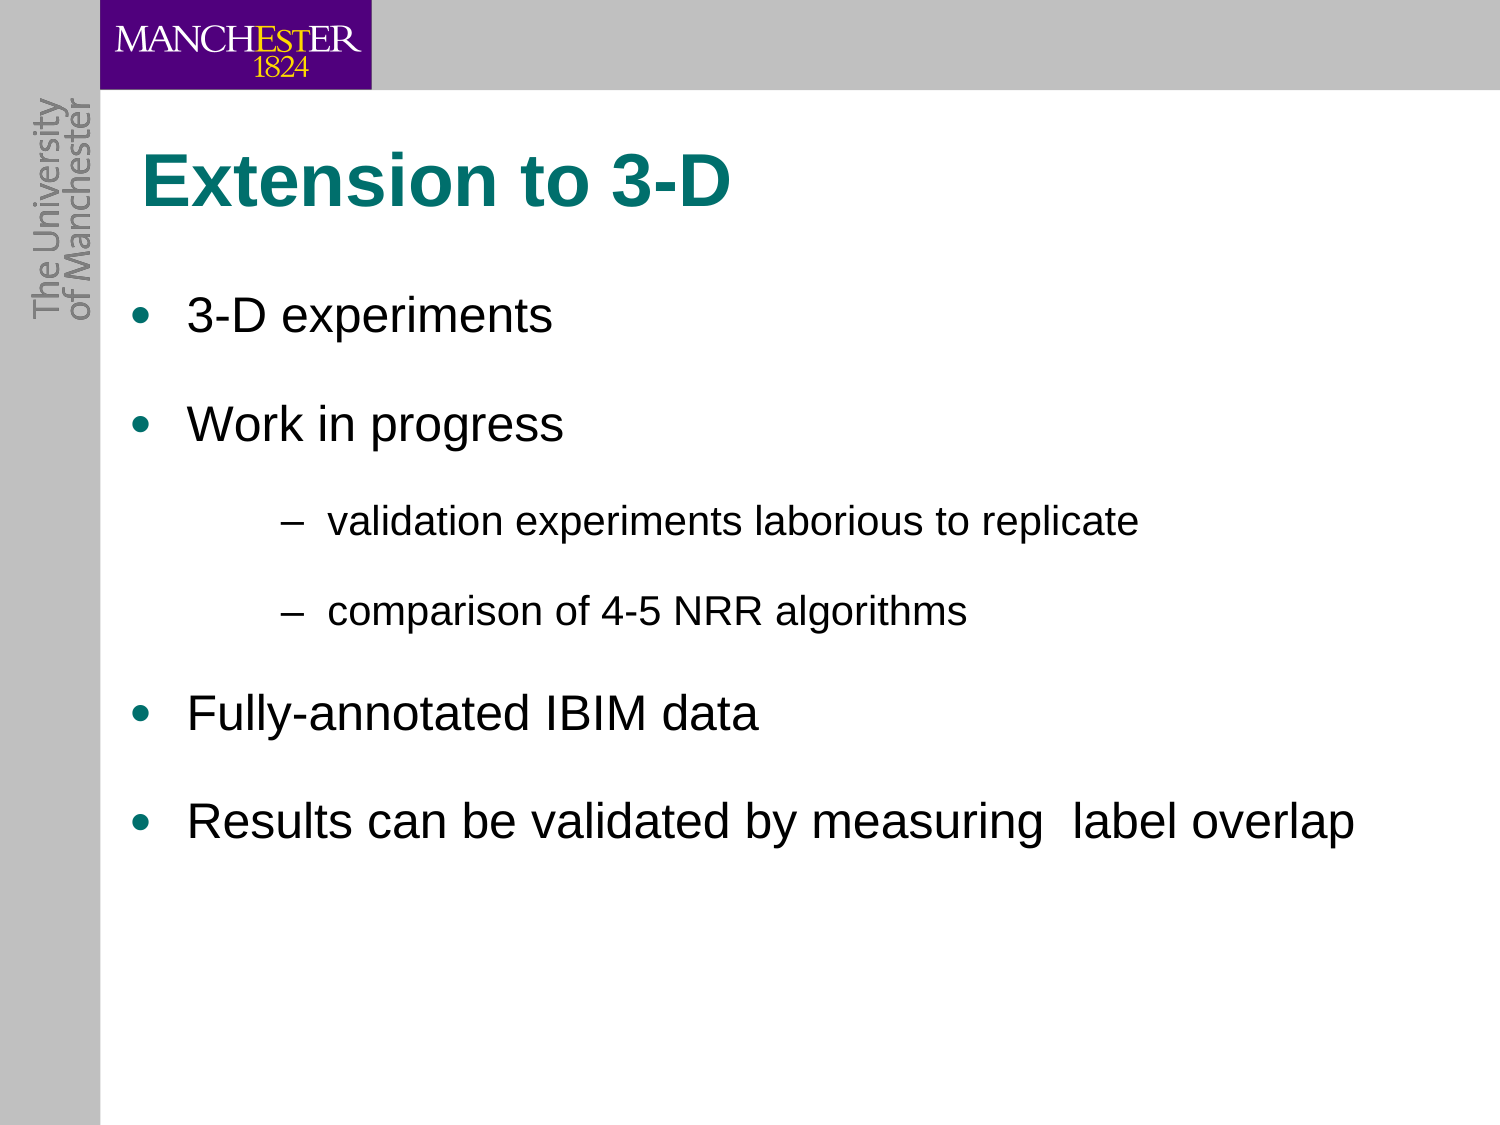

# Extension to 3-D
3-D experiments
Work in progress
validation experiments laborious to replicate
comparison of 4-5 NRR algorithms
Fully-annotated IBIM data
Results can be validated by measuring label overlap